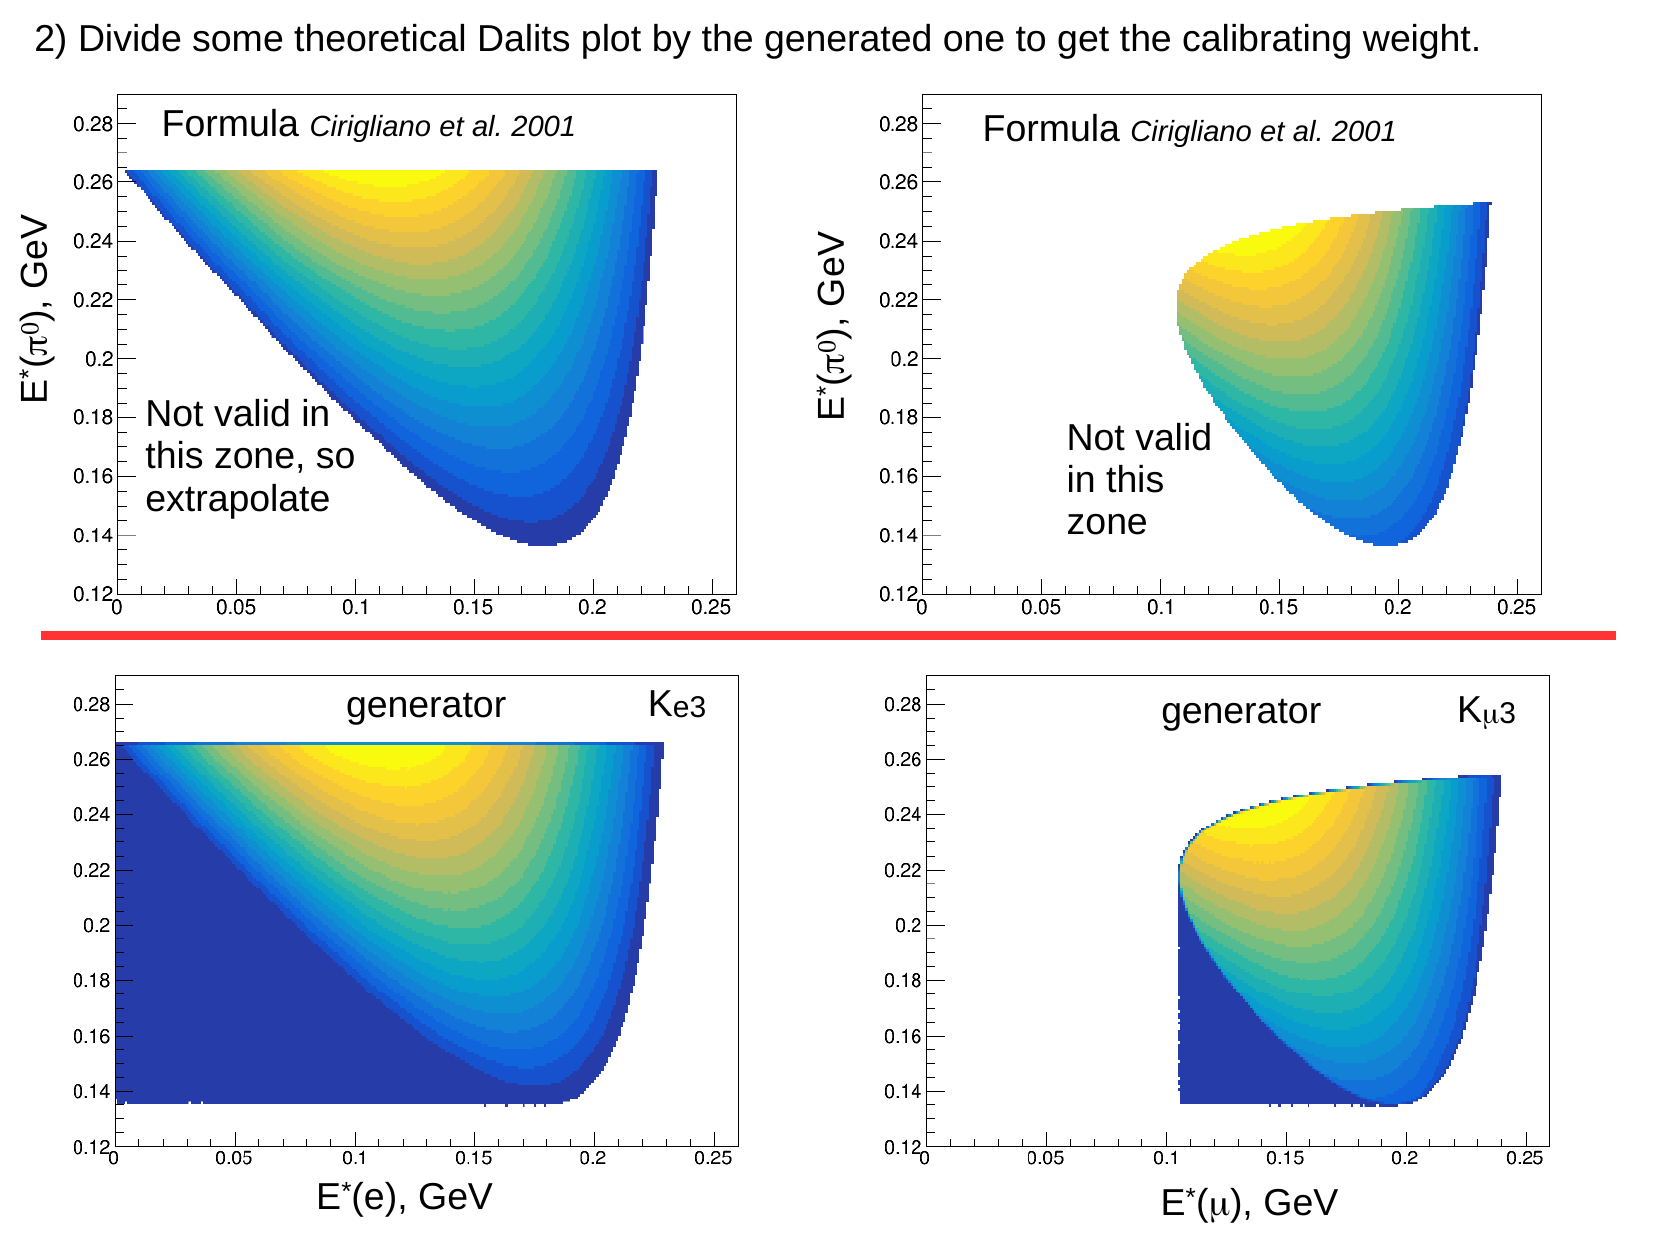

2) Divide some theoretical Dalits plot by the generated one to get the calibrating weight.
Formula Cirigliano et al. 2001
Formula Cirigliano et al. 2001
E*(p0), GeV
E*(p0), GeV
Not valid in this zone, so extrapolate
Not valid in this zone
Ke3
generator
Km3
generator
E*(e), GeV
E*(m), GeV